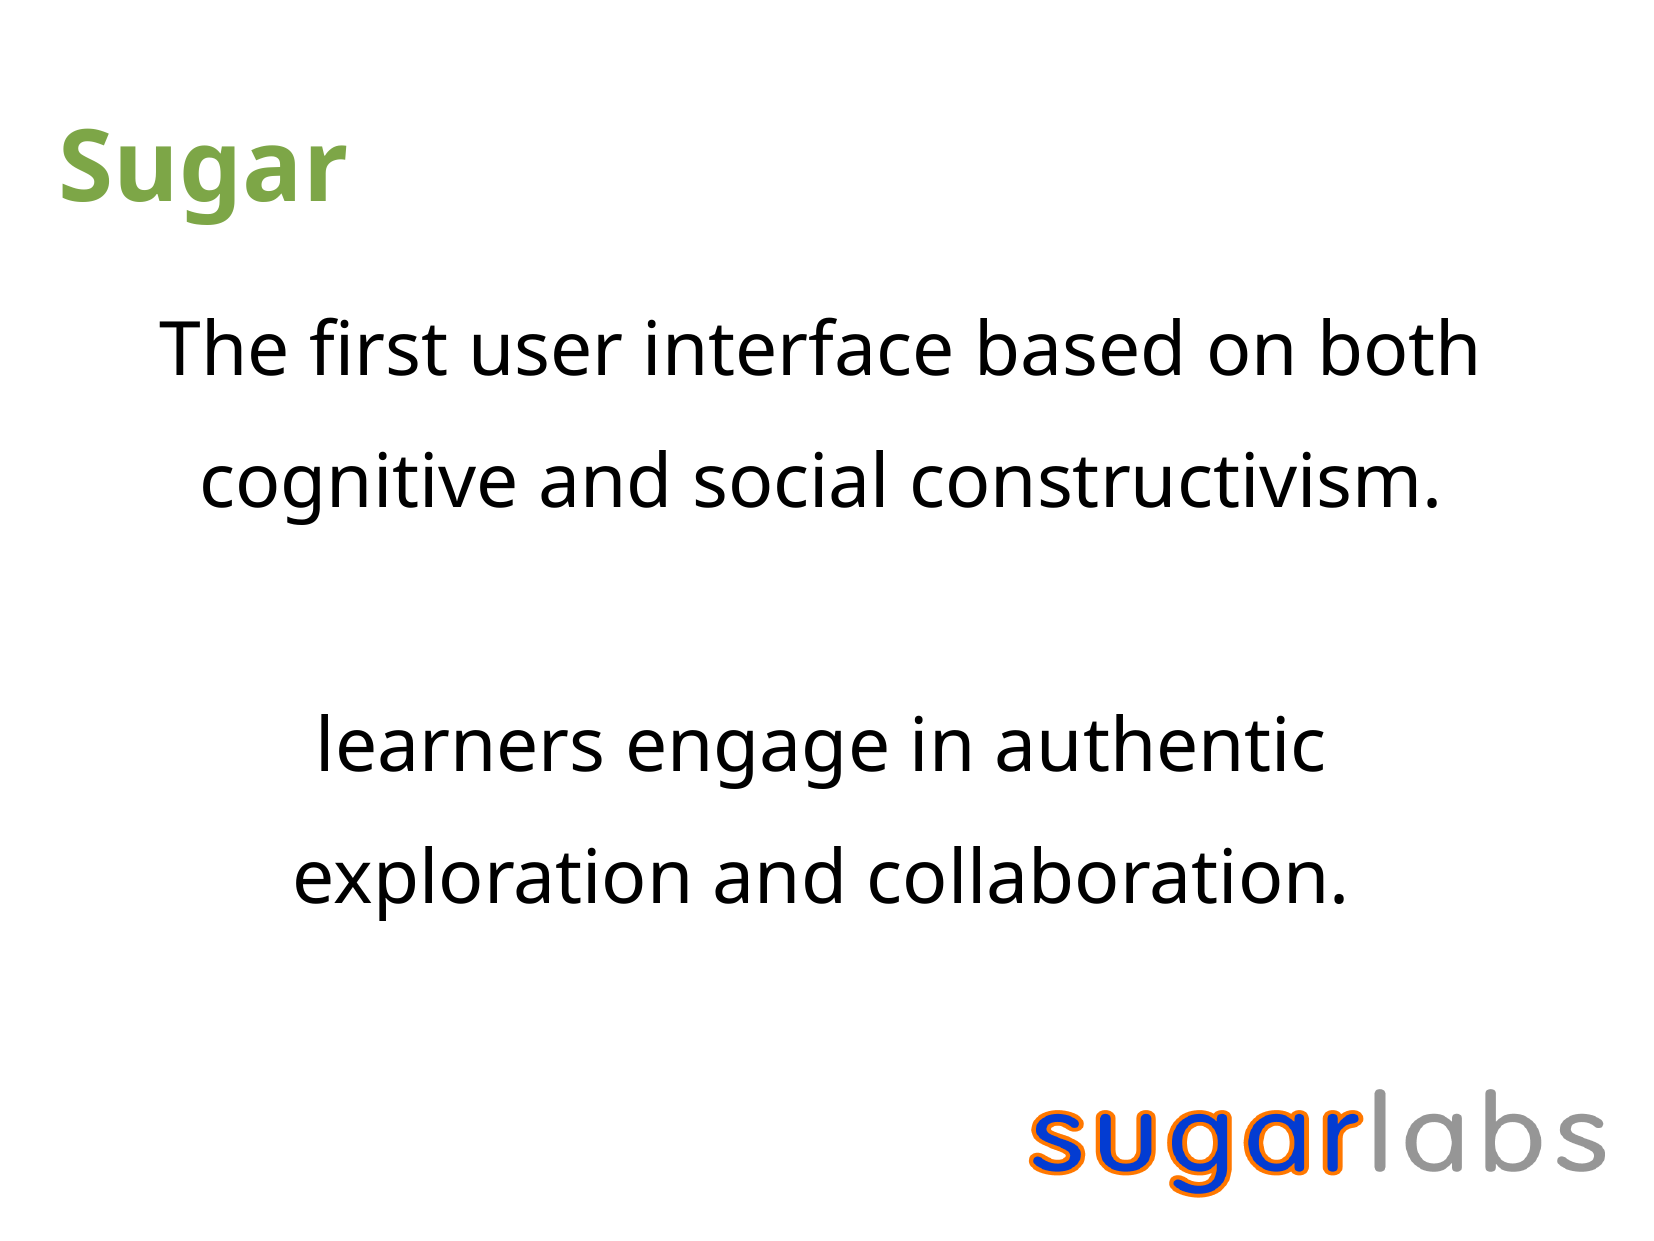

# Sugar
The first user interface based on both
cognitive and social constructivism.
learners engage in authentic
exploration and collaboration.